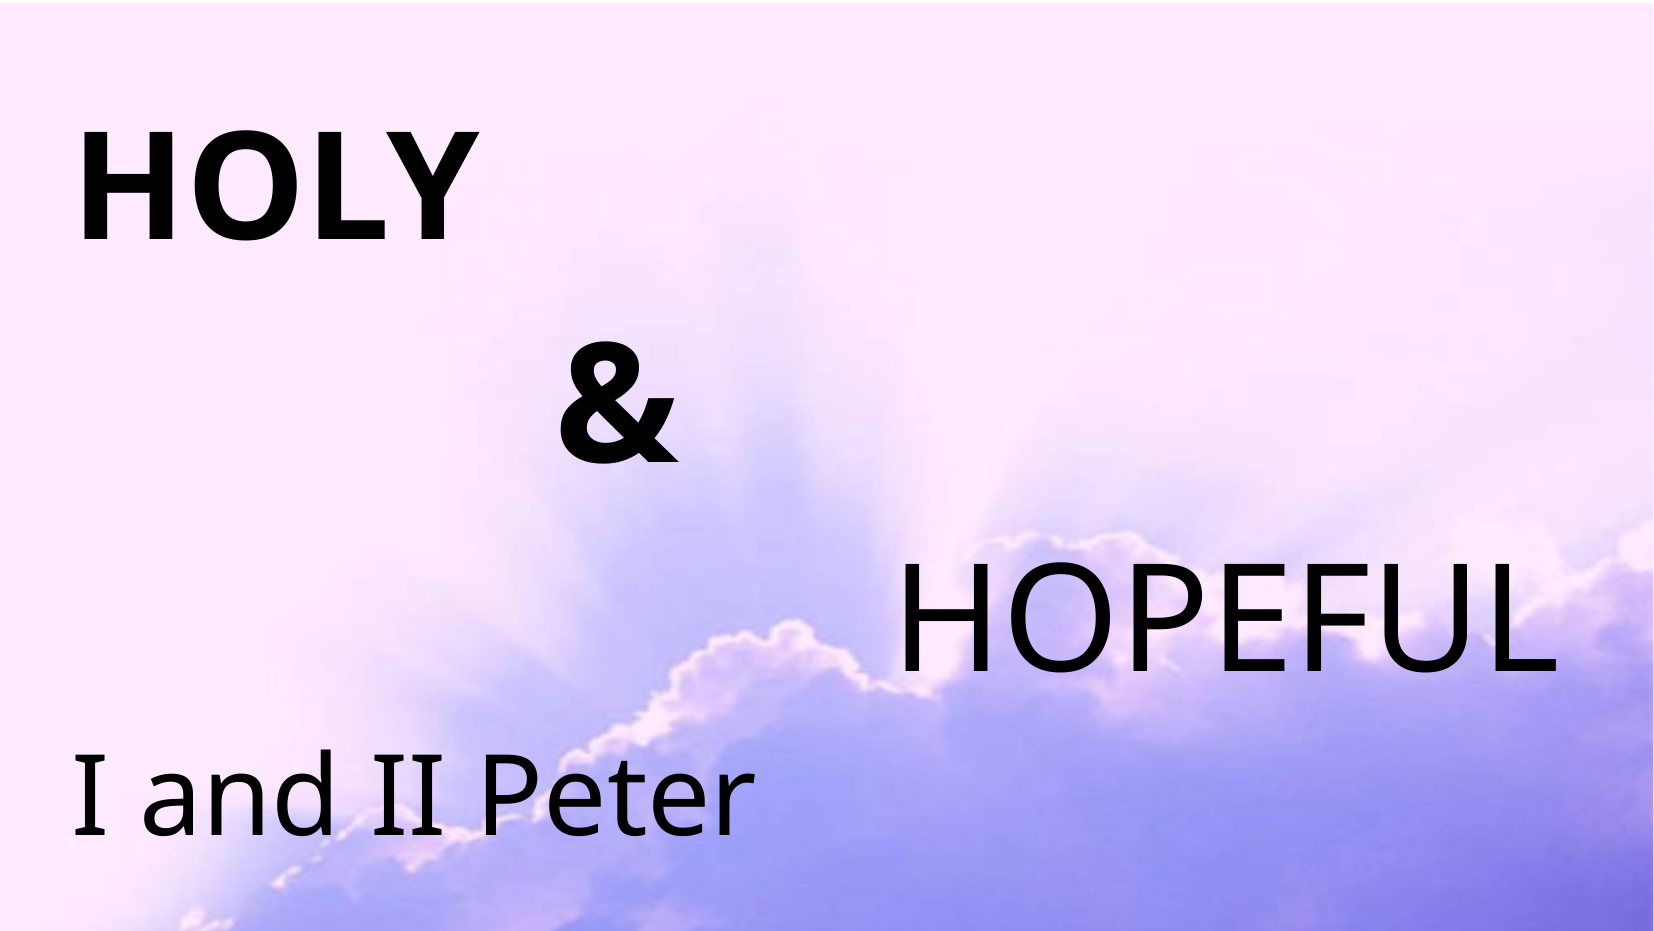

# HOLY
						 &
HOPEFUL
I and II Peter